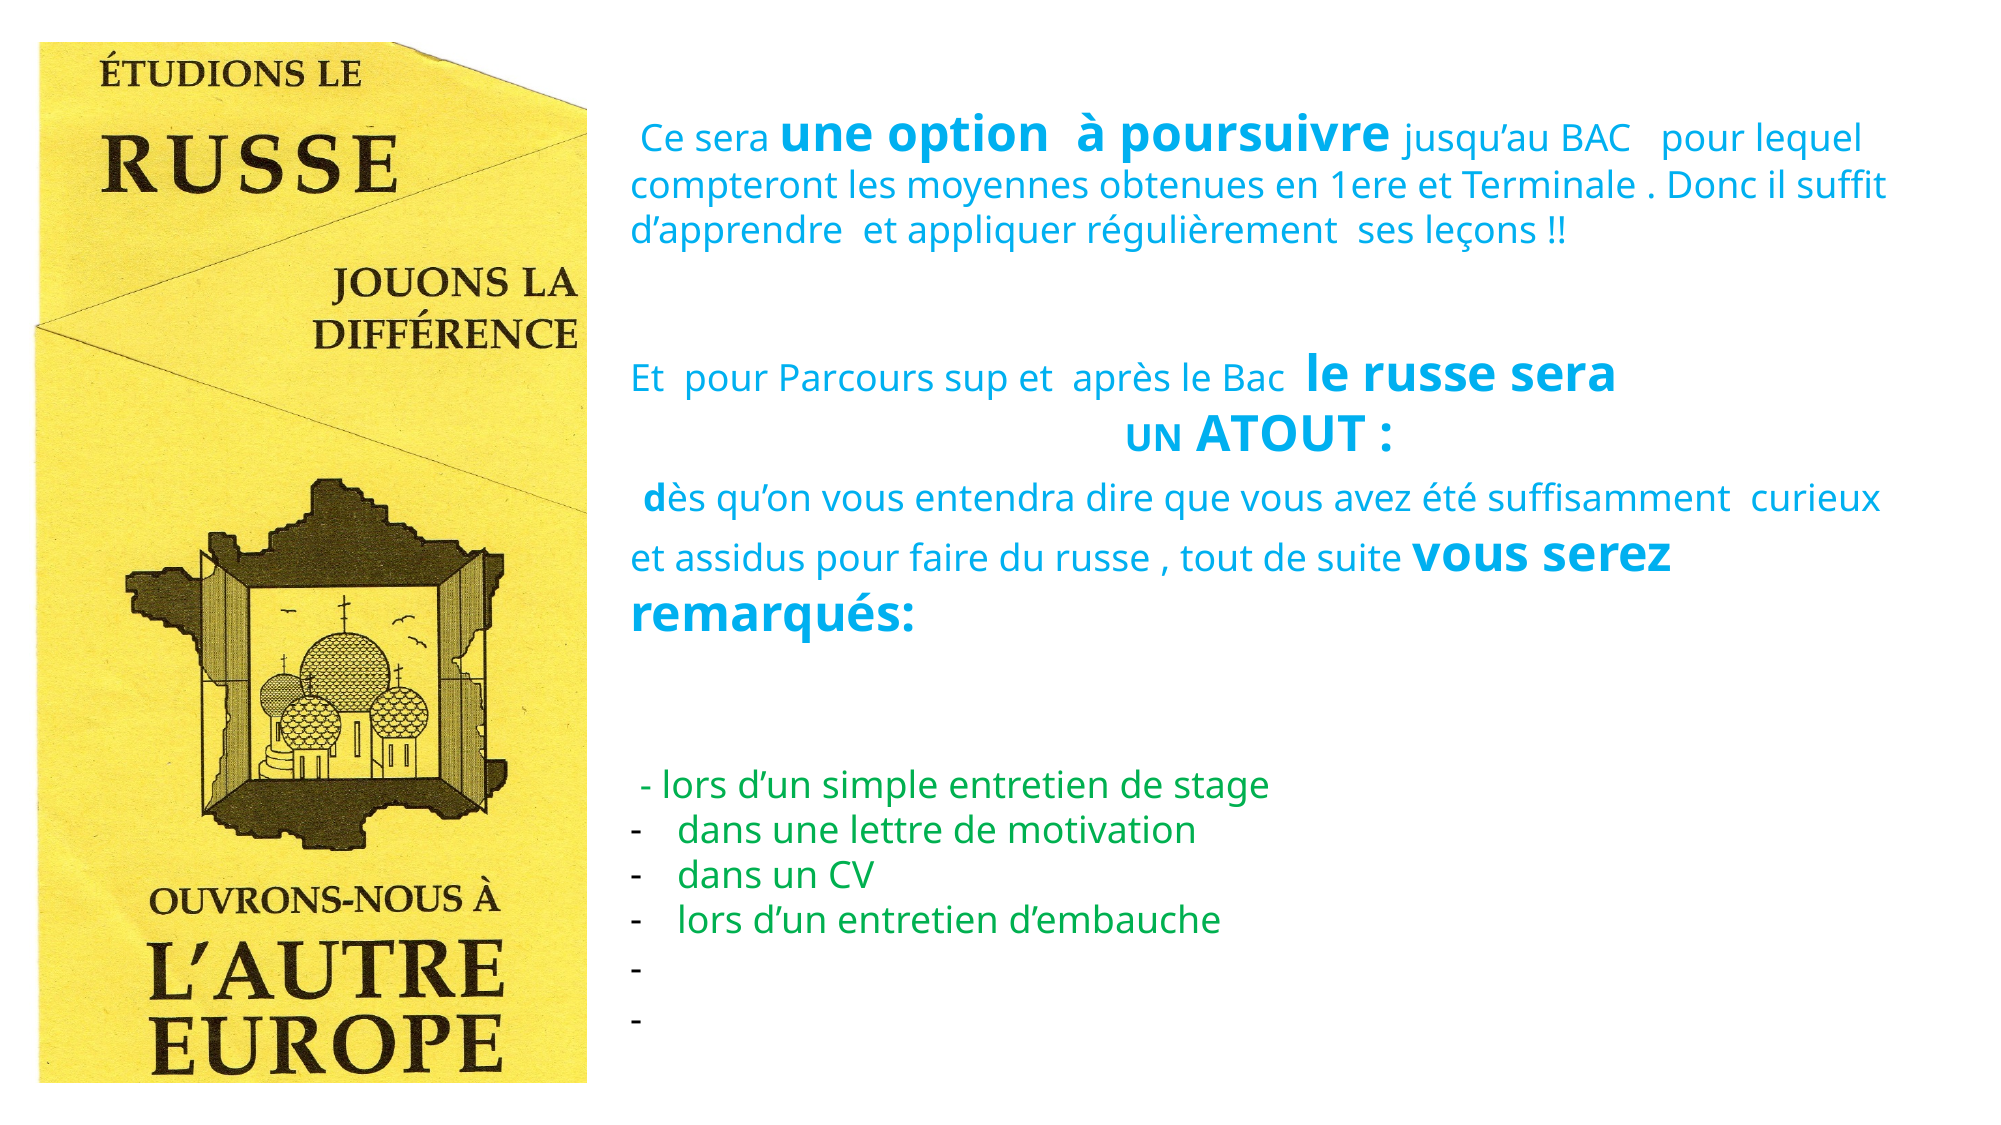

Ce sera une option à poursuivre jusqu’au BAC pour lequel compteront les moyennes obtenues en 1ere et Terminale . Donc il suffit d’apprendre et appliquer régulièrement ses leçons !!
Et pour Parcours sup et après le Bac le russe sera
UN ATOUT :
 dès qu’on vous entendra dire que vous avez été suffisamment curieux et assidus pour faire du russe , tout de suite vous serez remarqués:
 - lors d’un simple entretien de stage
dans une lettre de motivation
dans un CV
lors d’un entretien d’embauche